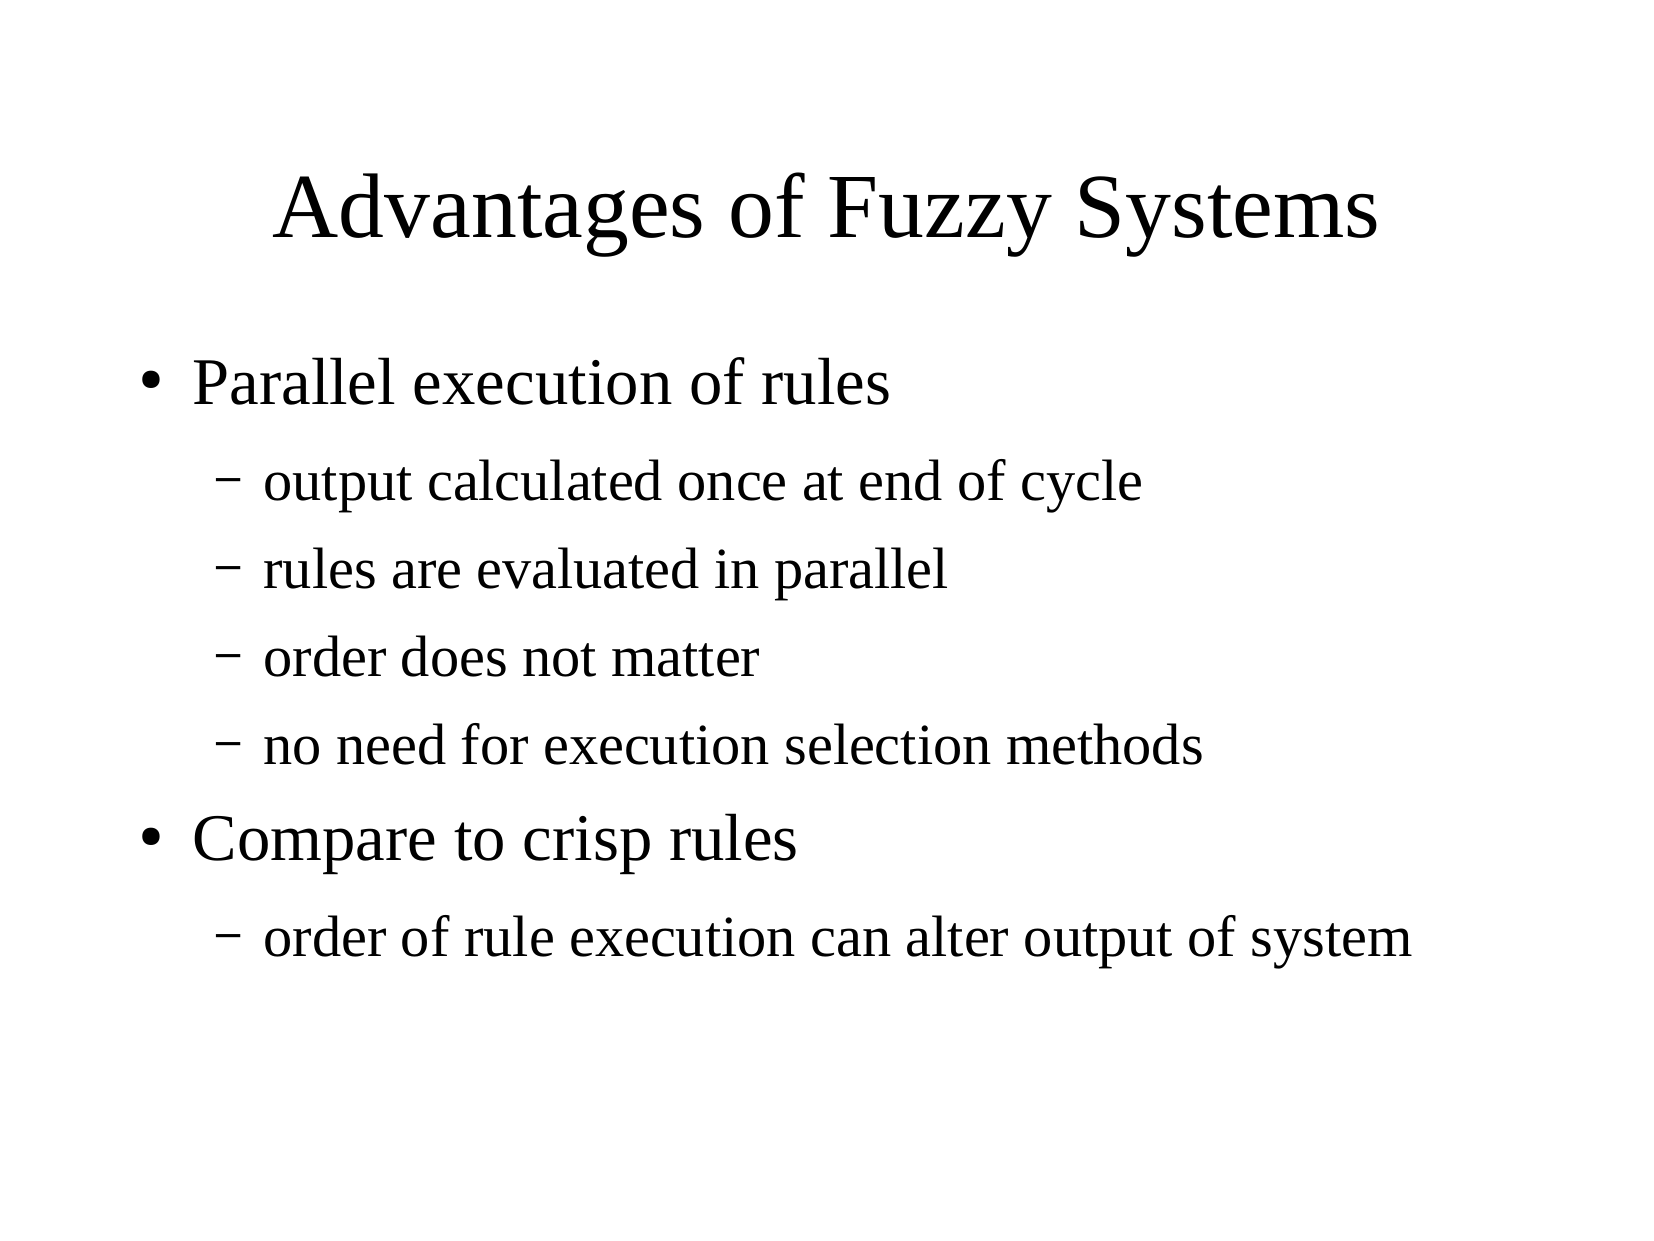

# Advantages of Fuzzy Systems
Parallel execution of rules
output calculated once at end of cycle
rules are evaluated in parallel
order does not matter
no need for execution selection methods
Compare to crisp rules
order of rule execution can alter output of system